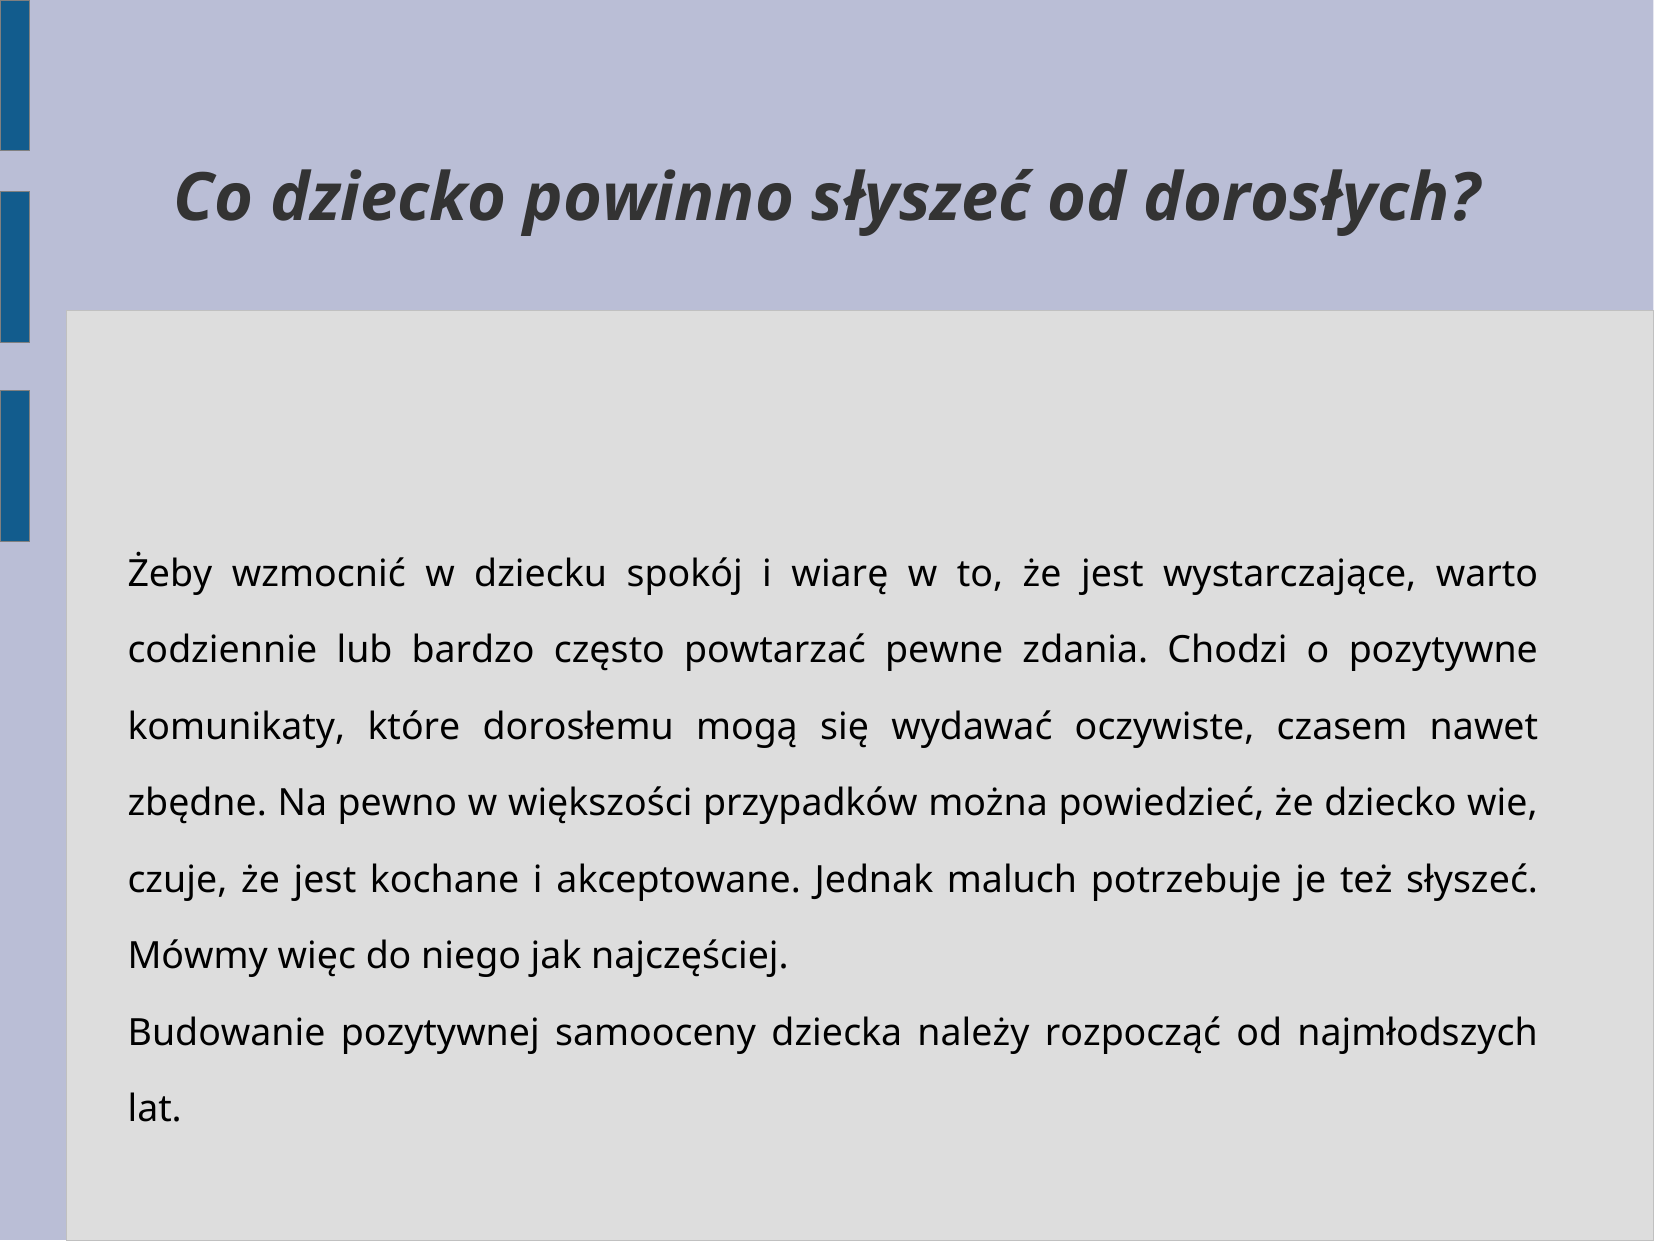

# Co dziecko powinno słyszeć od dorosłych?
Żeby wzmocnić w dziecku spokój i wiarę w to, że jest wystarczające, warto codziennie lub bardzo często powtarzać pewne zdania. Chodzi o pozytywne komunikaty, które dorosłemu mogą się wydawać oczywiste, czasem nawet zbędne. Na pewno w większości przypadków można powiedzieć, że dziecko wie, czuje, że jest kochane i akceptowane. Jednak maluch potrzebuje je też słyszeć. Mówmy więc do niego jak najczęściej.
Budowanie pozytywnej samooceny dziecka należy rozpocząć od najmłodszych lat.